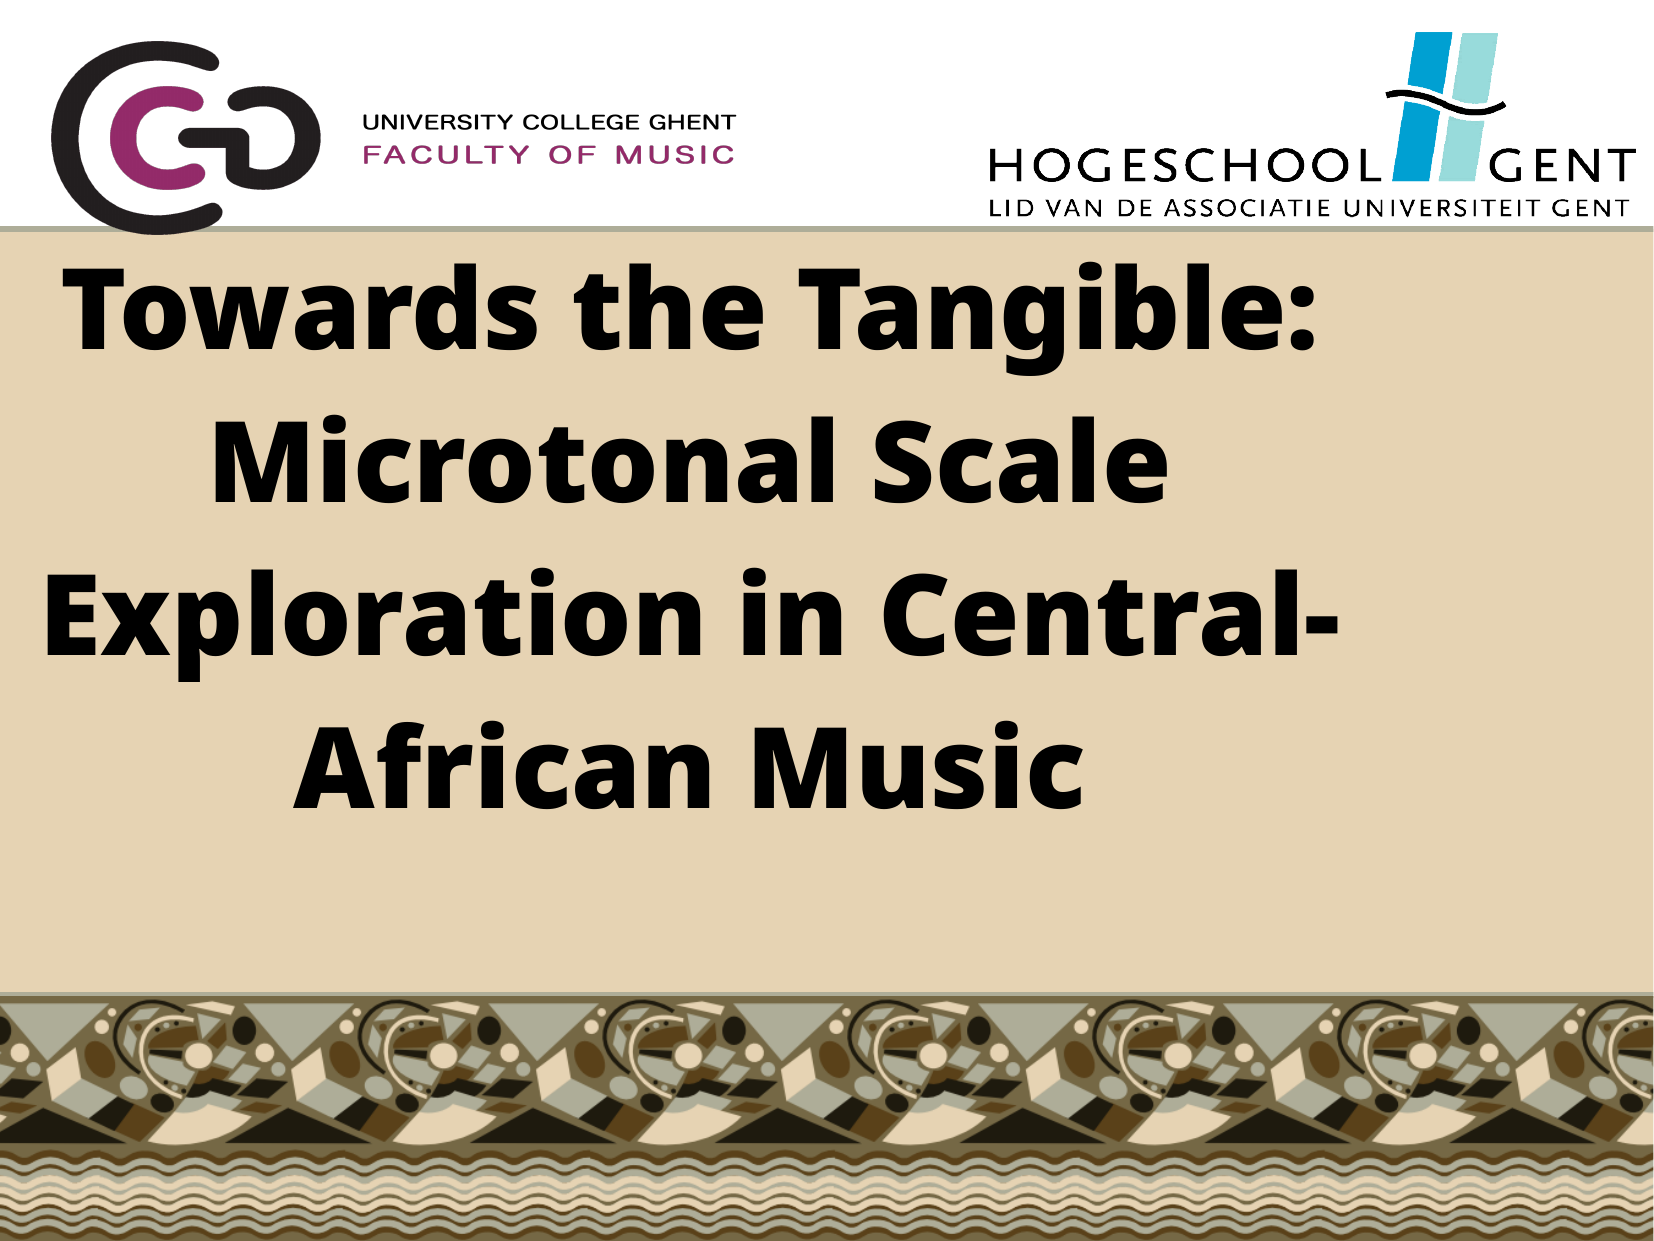

# Towards the Tangible: Microtonal Scale Exploration in Central-African Music